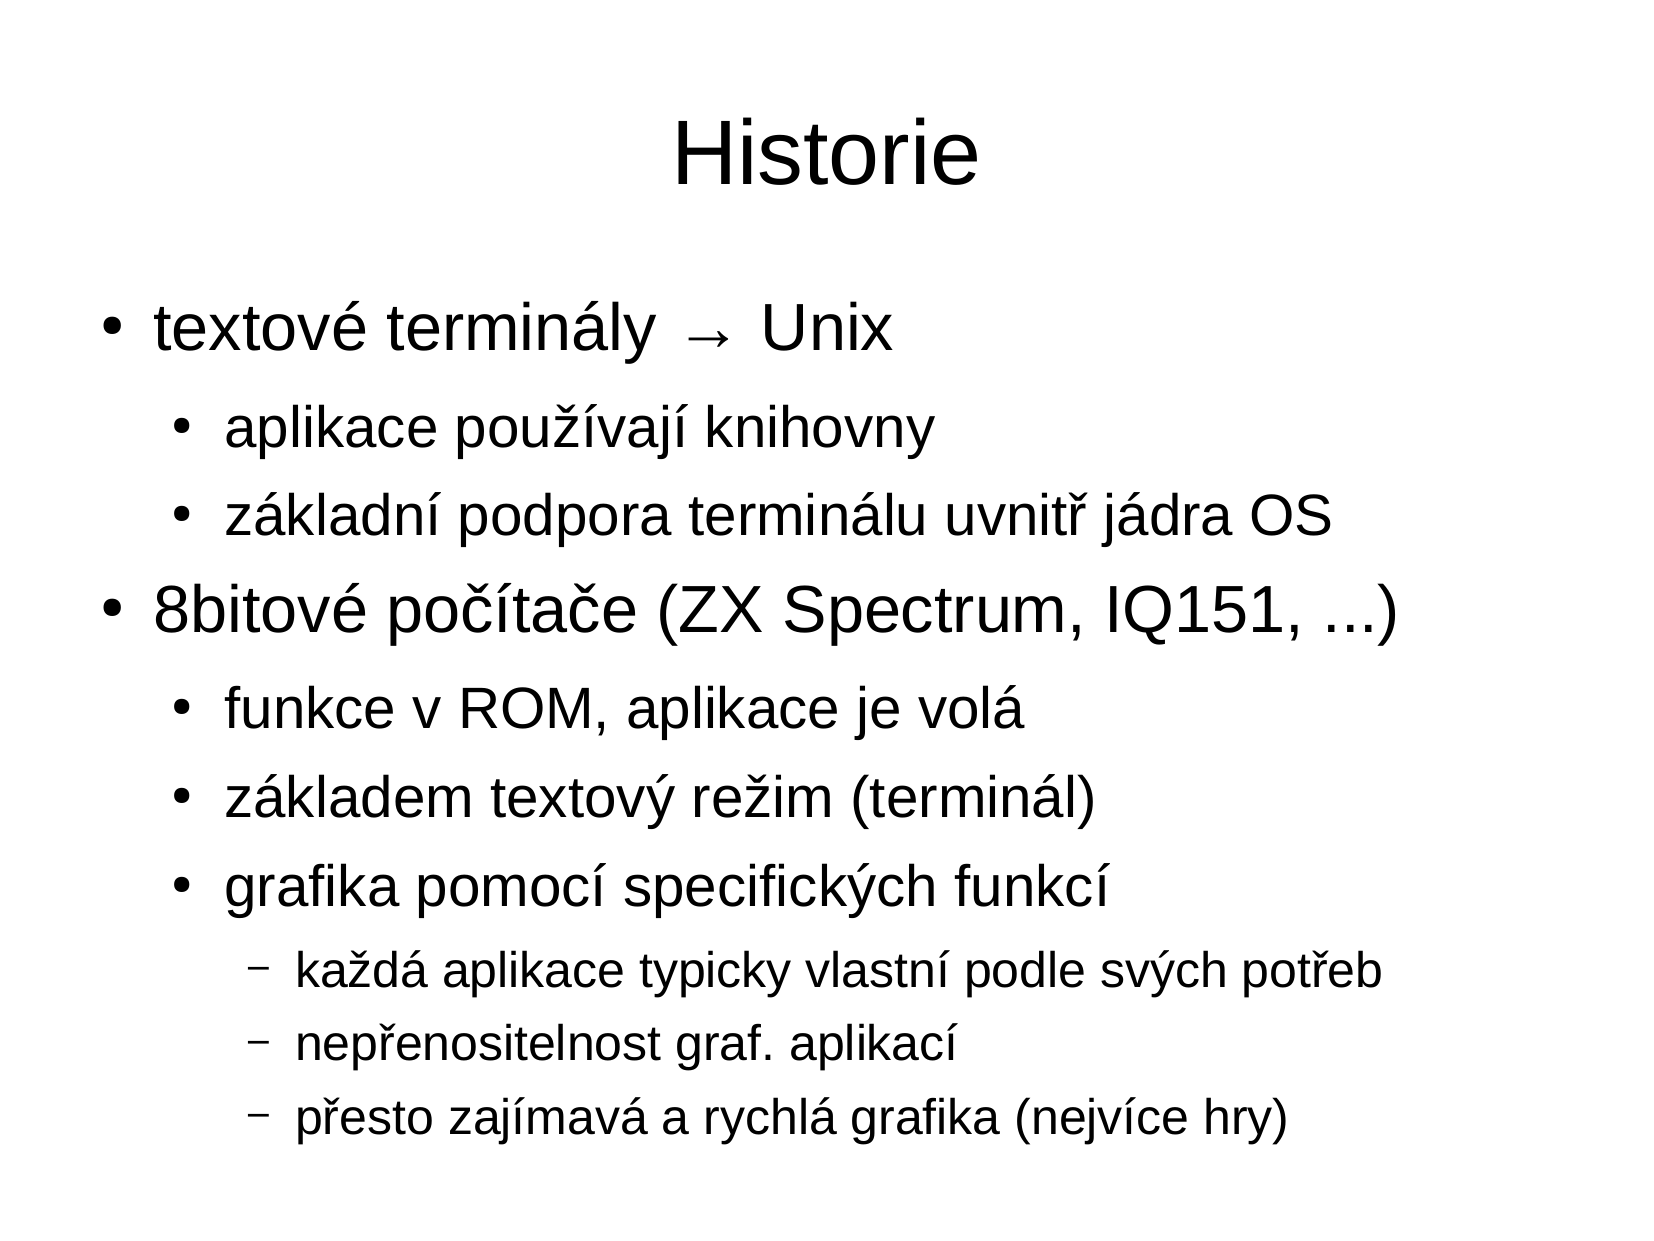

# Historie
textové terminály → Unix
aplikace používají knihovny
základní podpora terminálu uvnitř jádra OS
8bitové počítače (ZX Spectrum, IQ151, ...)
funkce v ROM, aplikace je volá
základem textový režim (terminál)
grafika pomocí specifických funkcí
každá aplikace typicky vlastní podle svých potřeb
nepřenositelnost graf. aplikací
přesto zajímavá a rychlá grafika (nejvíce hry)